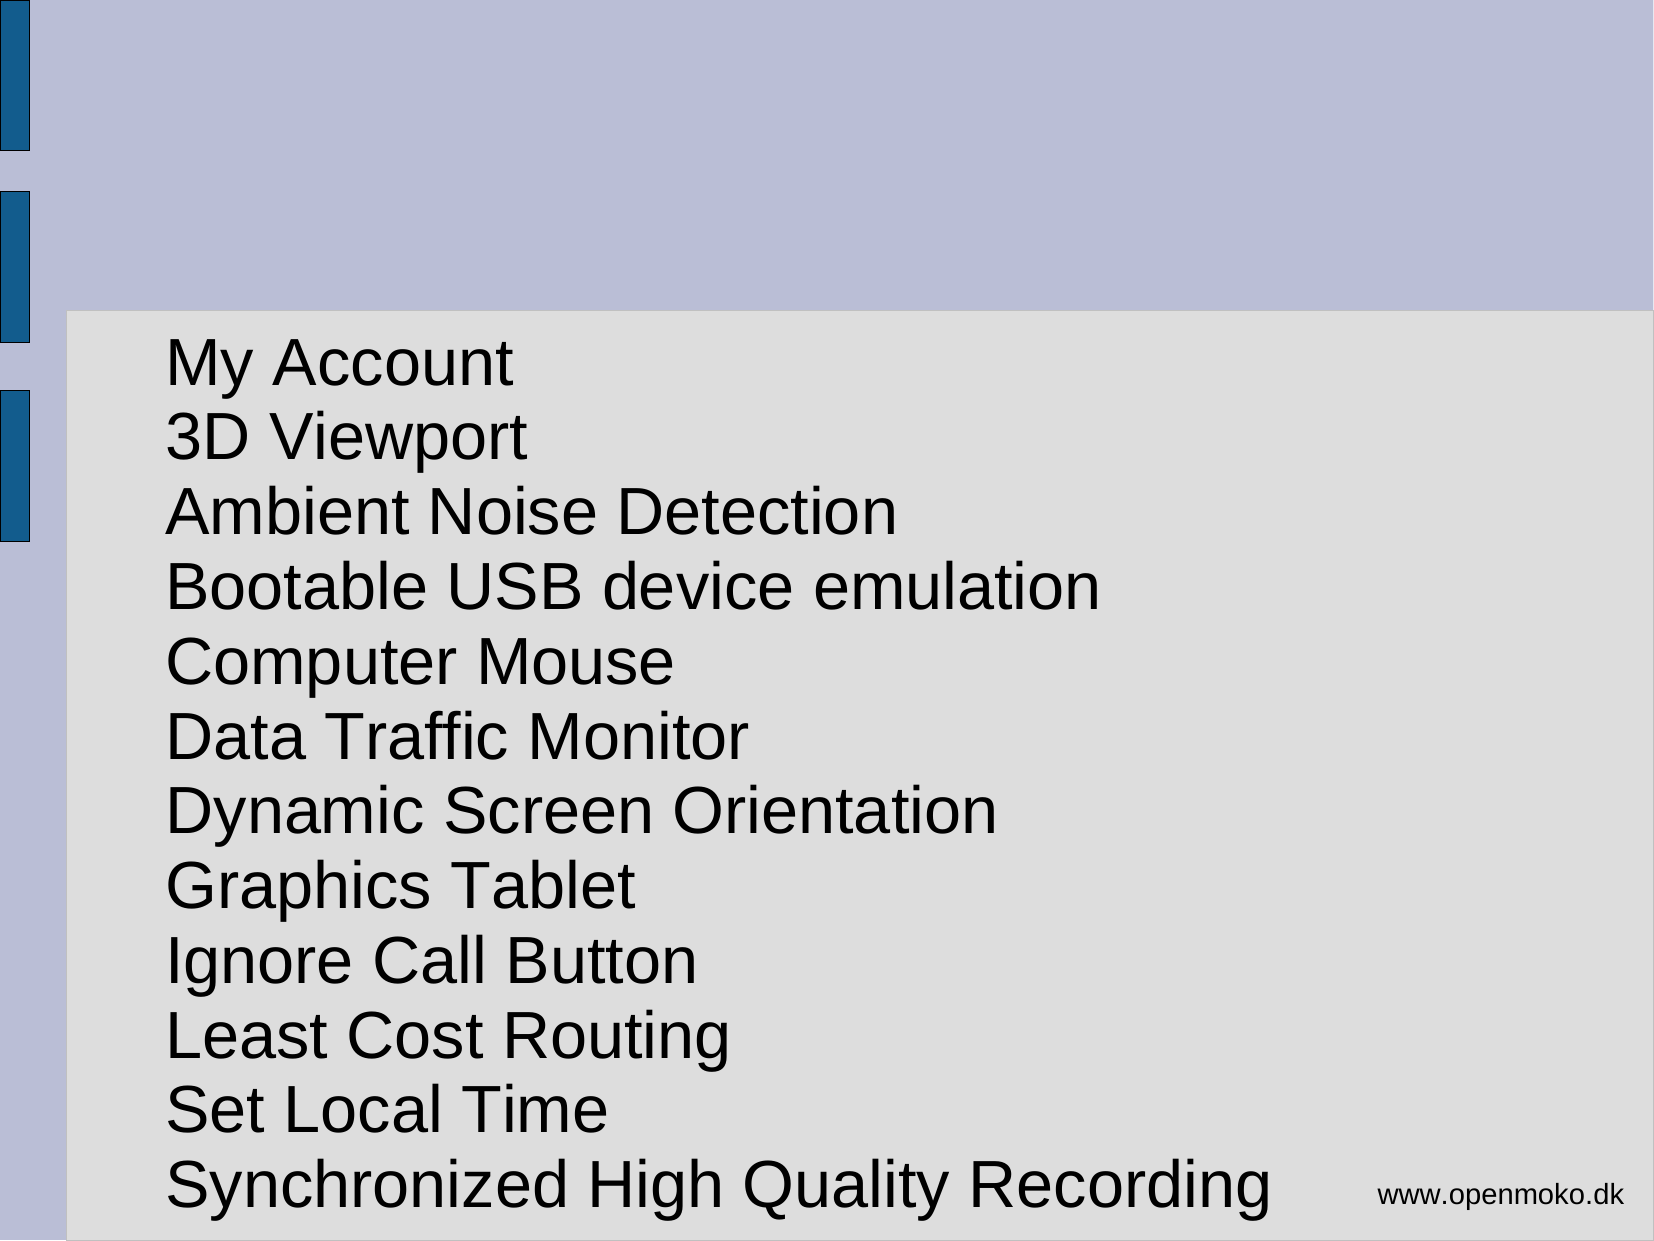

#
My Account
3D Viewport
Ambient Noise Detection
Bootable USB device emulation
Computer Mouse
Data Traffic Monitor
Dynamic Screen Orientation
Graphics Tablet
Ignore Call Button
Least Cost Routing
Set Local Time
Synchronized High Quality Recording